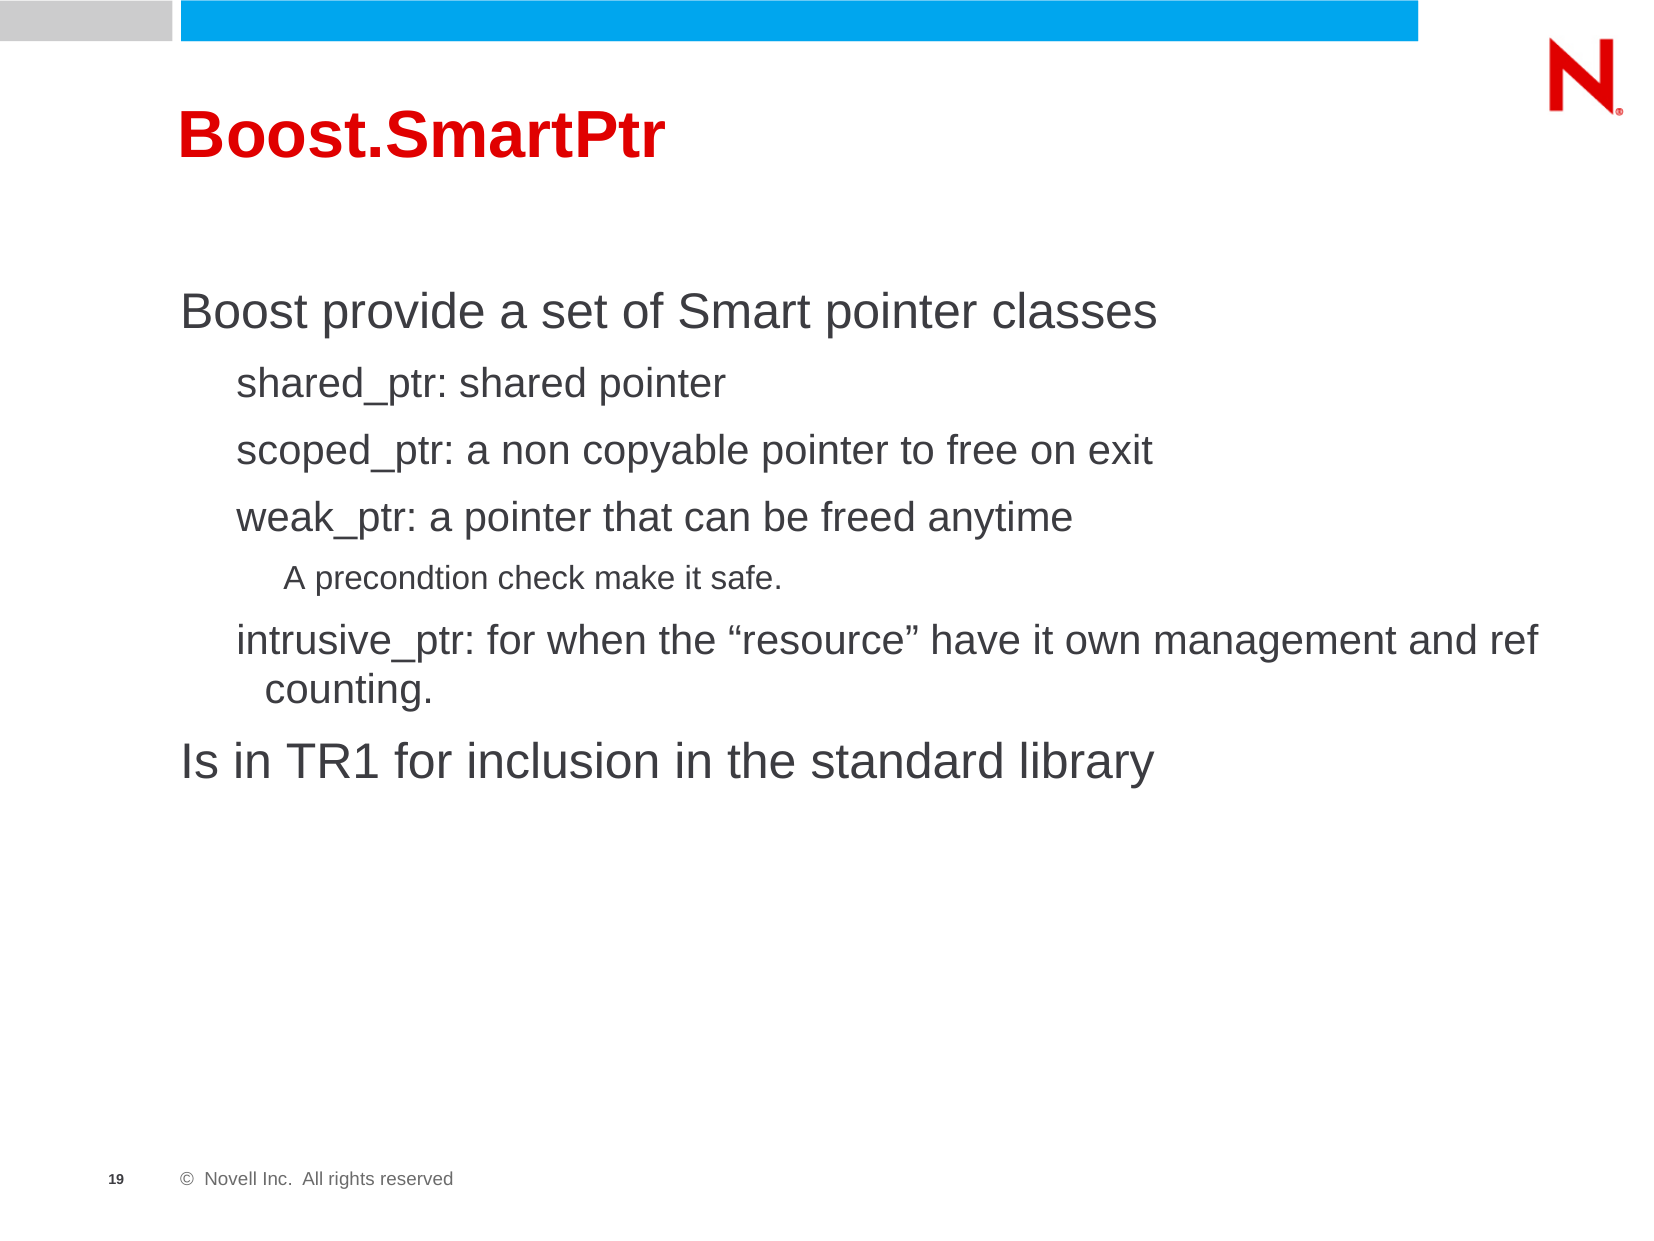

# Boost.SmartPtr
Boost provide a set of Smart pointer classes
shared_ptr: shared pointer
scoped_ptr: a non copyable pointer to free on exit
weak_ptr: a pointer that can be freed anytime
A precondtion check make it safe.
intrusive_ptr: for when the “resource” have it own management and ref counting.
Is in TR1 for inclusion in the standard library